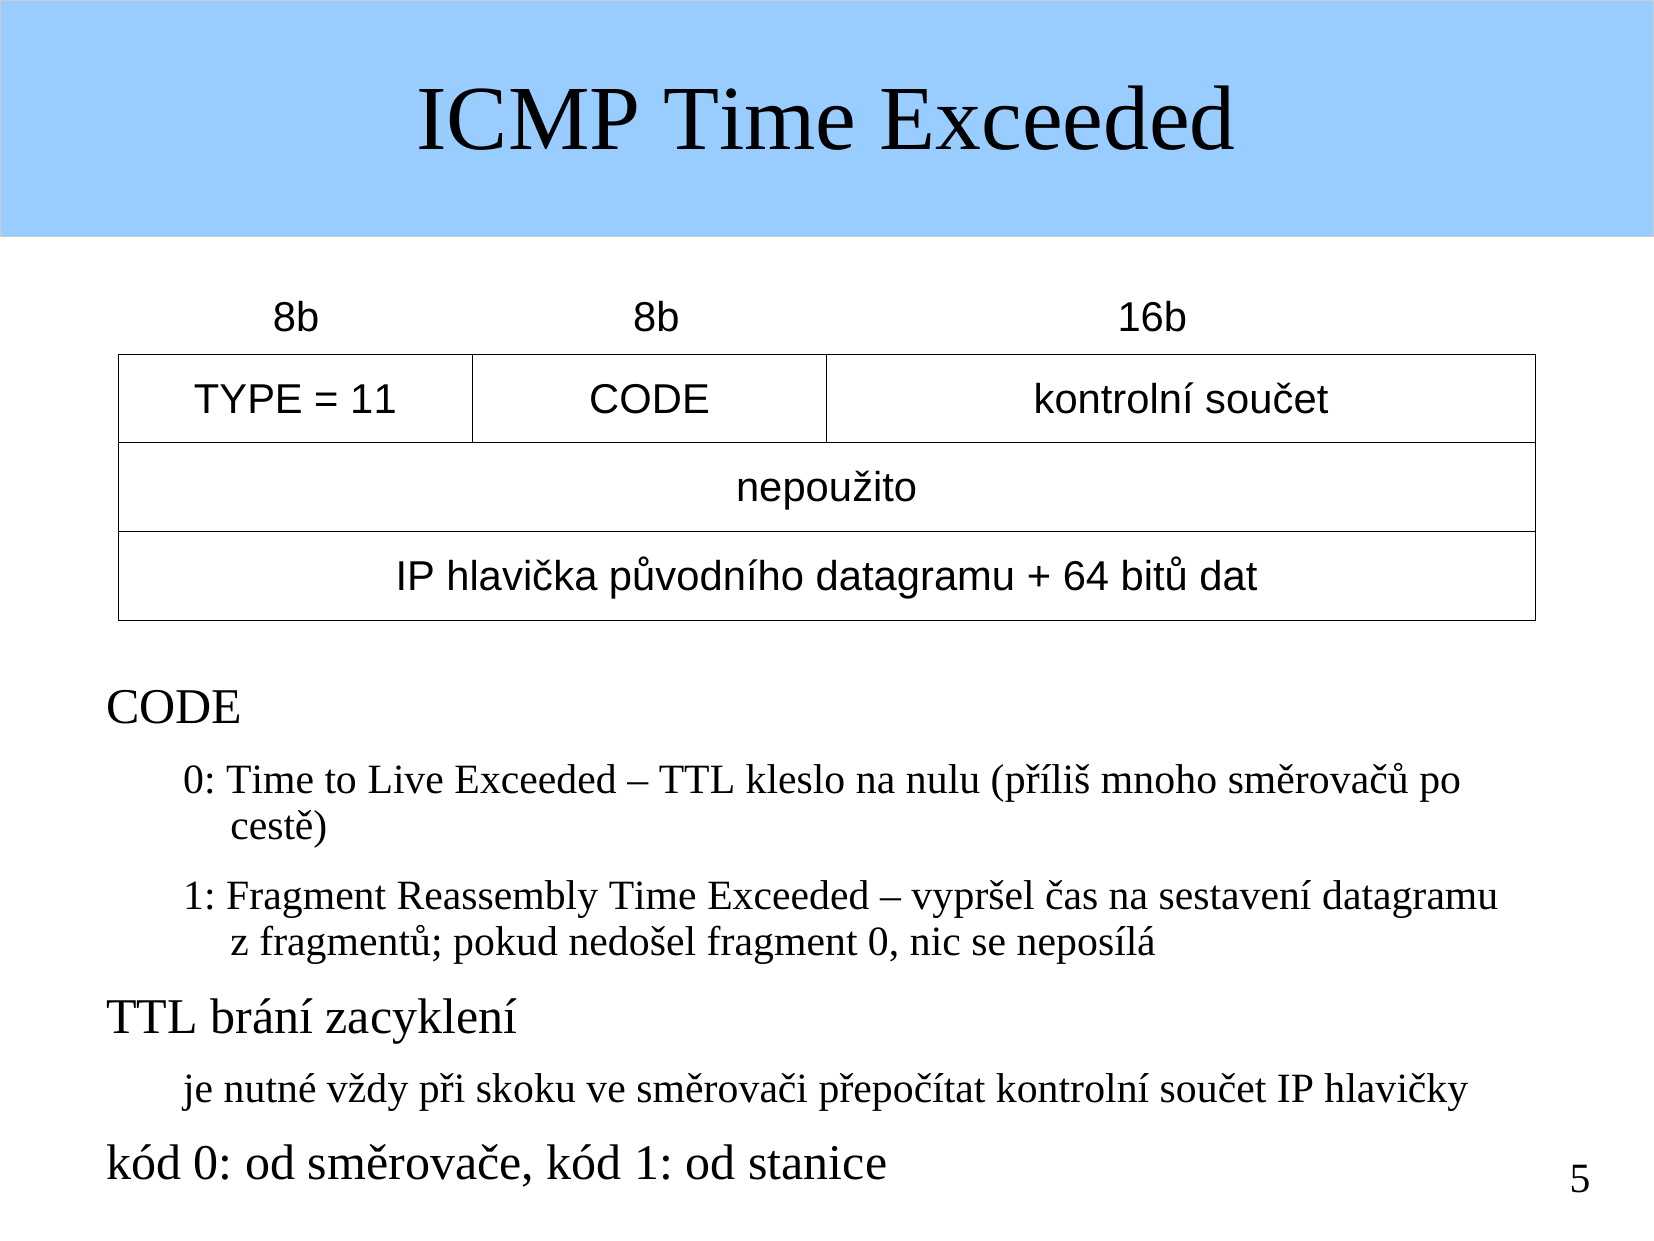

# ICMP Time Exceeded
16b
8b
8b
TYPE = 11
CODE
kontrolní součet
nepoužito
IP hlavička původního datagramu + 64 bitů dat
CODE
0: Time to Live Exceeded – TTL kleslo na nulu (příliš mnoho směrovačů po cestě)
1: Fragment Reassembly Time Exceeded – vypršel čas na sestavení datagramu z fragmentů; pokud nedošel fragment 0, nic se neposílá
TTL brání zacyklení
je nutné vždy při skoku ve směrovači přepočítat kontrolní součet IP hlavičky
kód 0: od směrovače, kód 1: od stanice